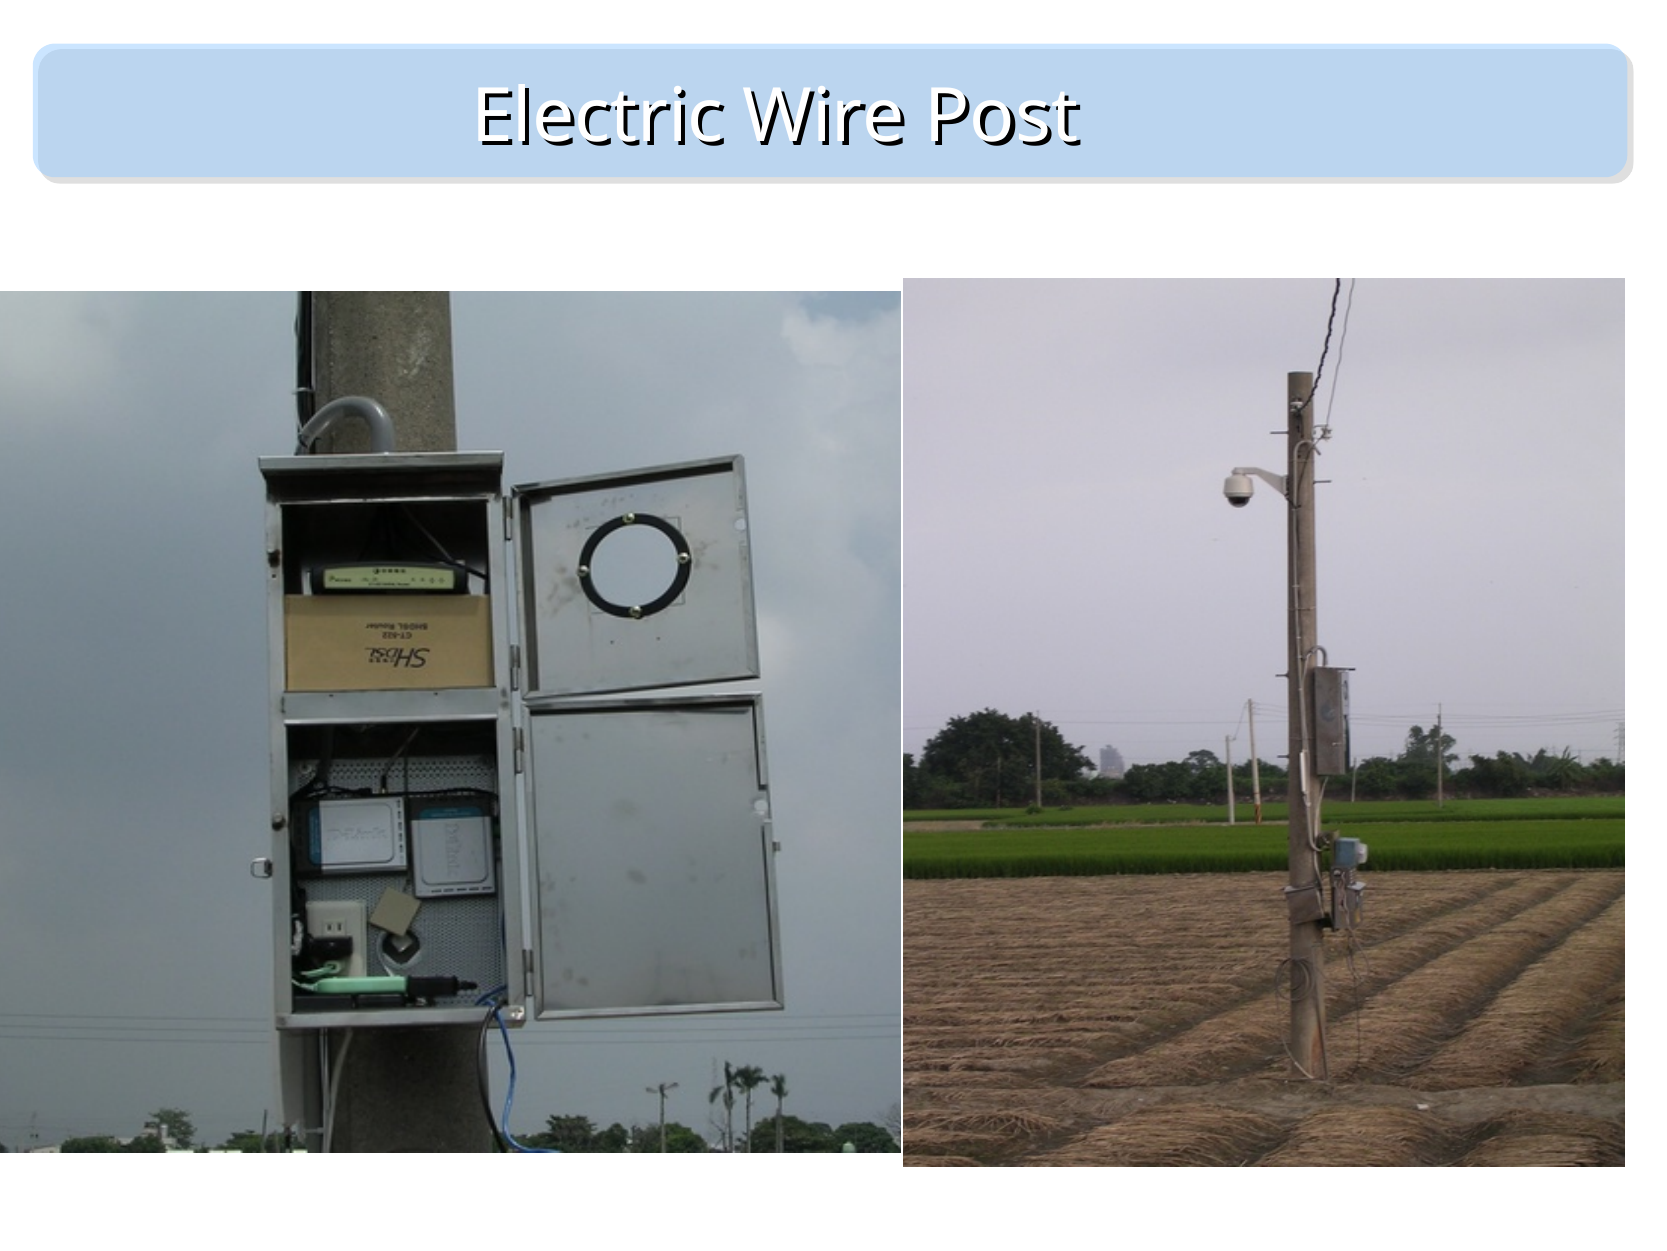

# Electric Wire Post
Electric Wire Post